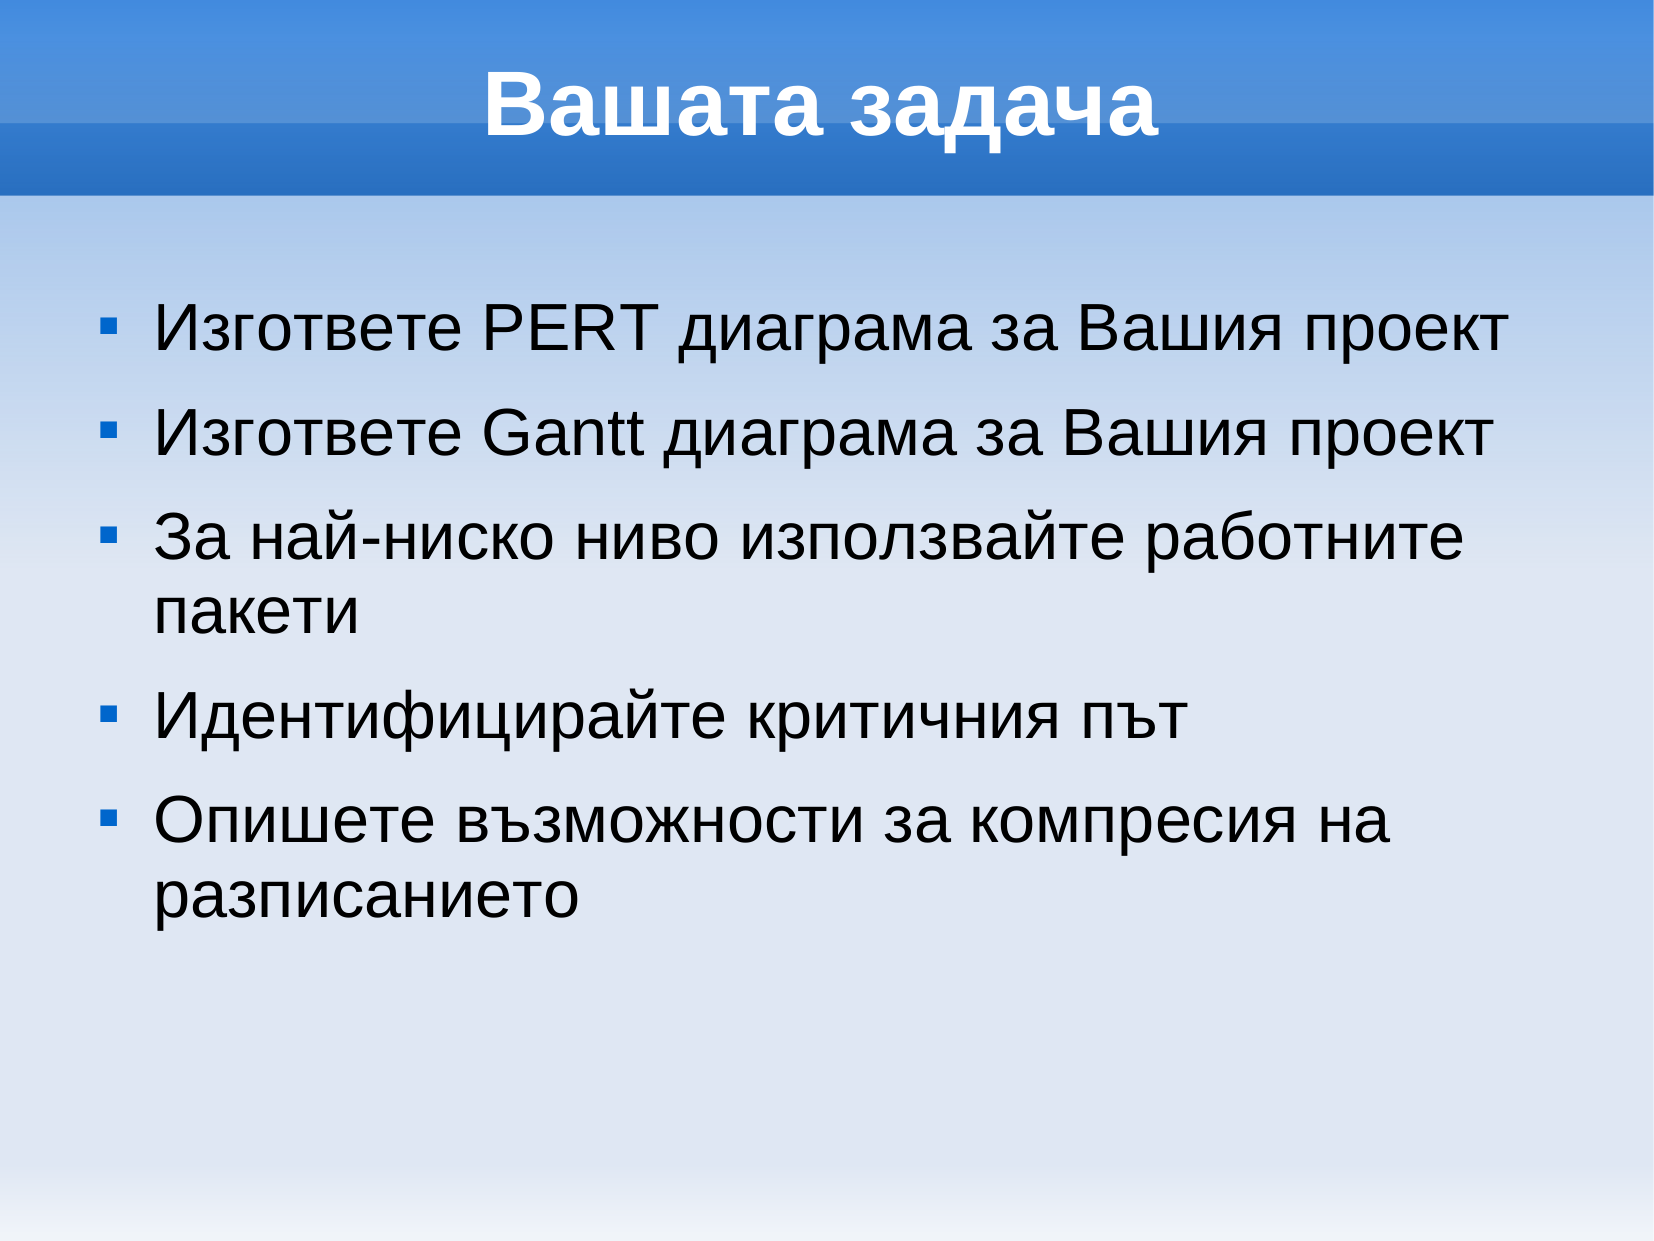

# Вашата задача
Изгответе PERT диаграма за Вашия проект
Изгответе Gantt диаграма за Вашия проект
За най-ниско ниво използвайте работните пакети
Идентифицирайте критичния път
Опишете възможности за компресия на разписанието